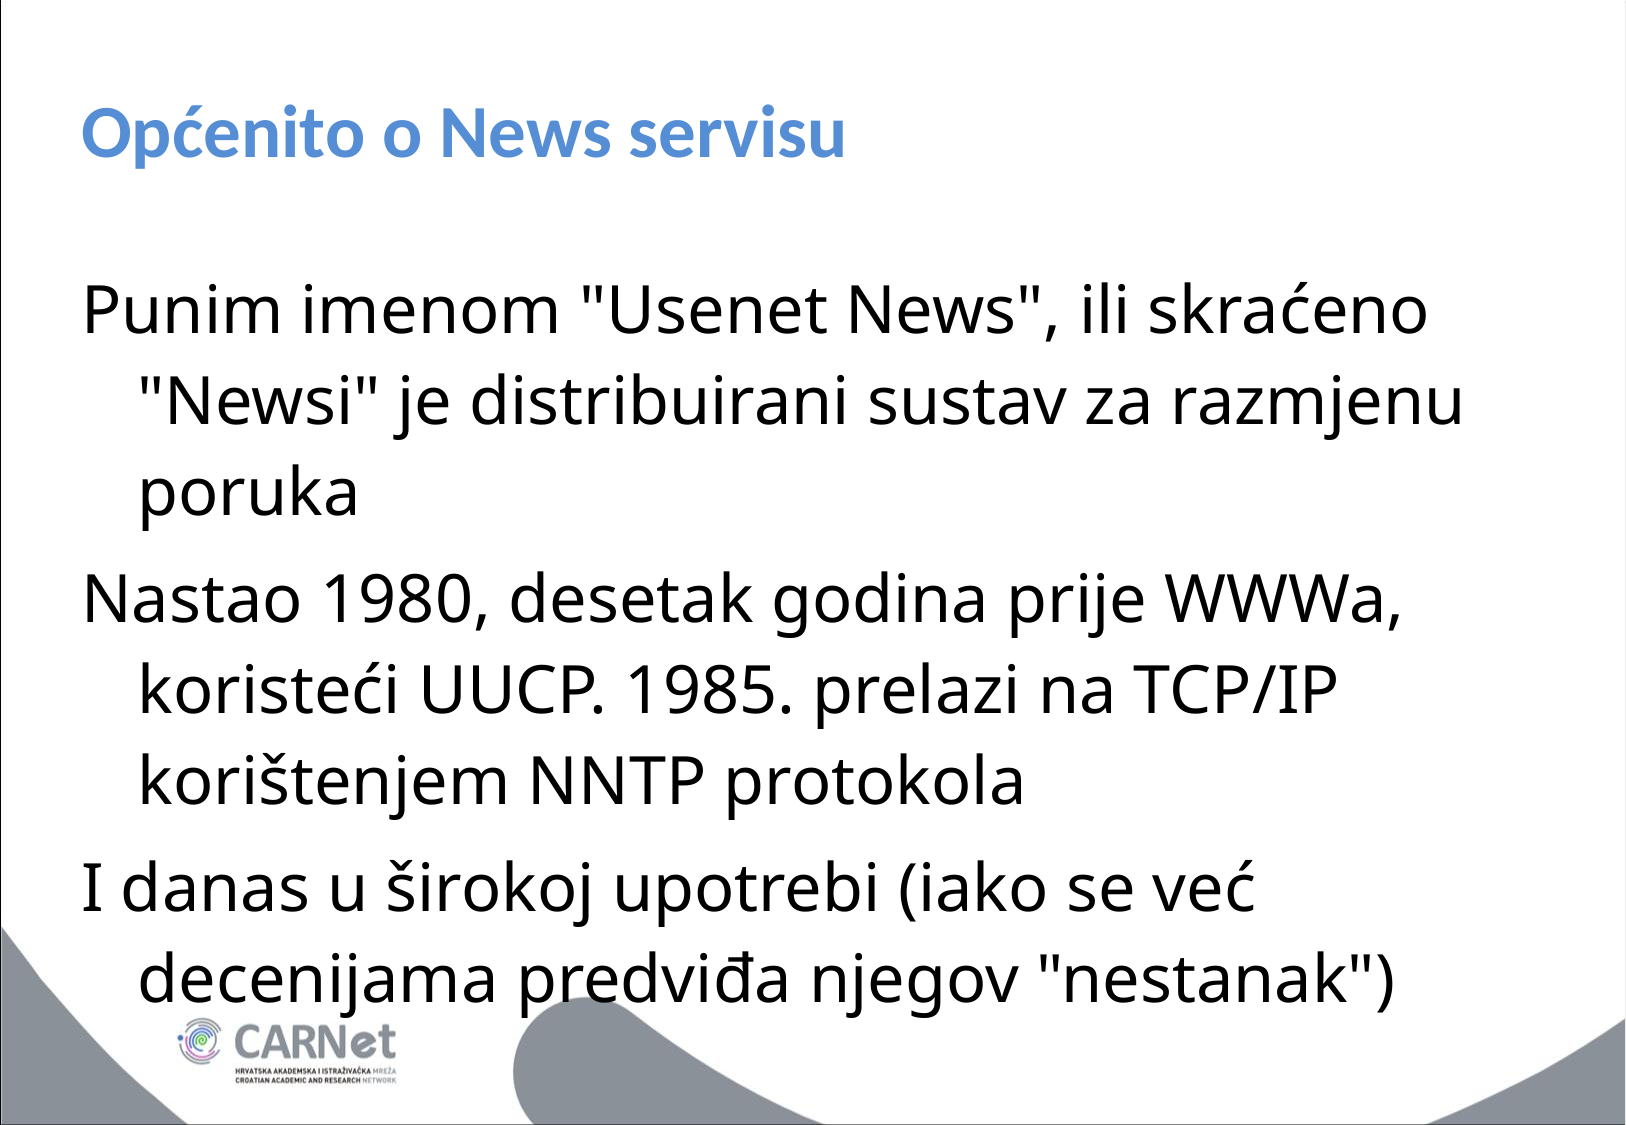

# Općenito o News servisu
Punim imenom "Usenet News", ili skraćeno "Newsi" je distribuirani sustav za razmjenu poruka
Nastao 1980, desetak godina prije WWWa, koristeći UUCP. 1985. prelazi na TCP/IP korištenjem NNTP protokola
I danas u širokoj upotrebi (iako se već decenijama predviđa njegov "nestanak")